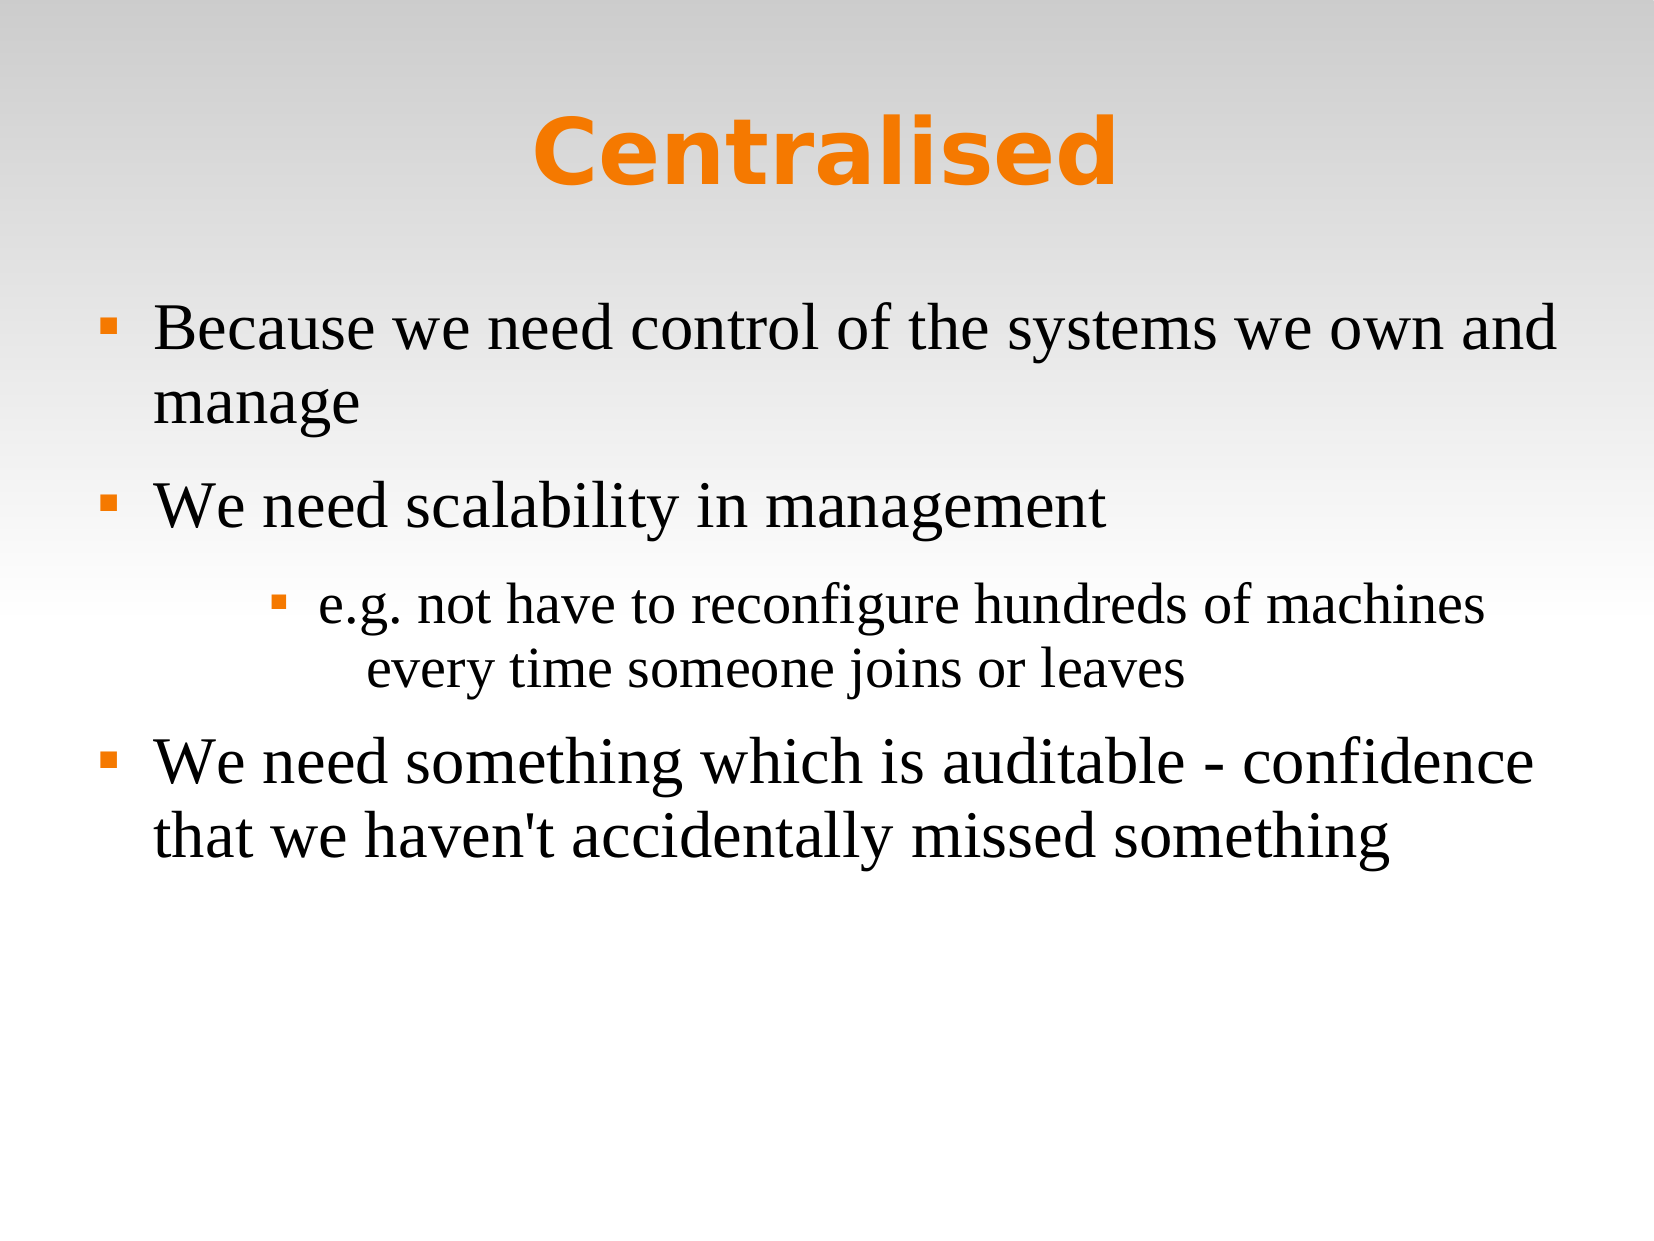

# Centralised
Because we need control of the systems we own and manage
We need scalability in management
e.g. not have to reconfigure hundreds of machines every time someone joins or leaves
We need something which is auditable - confidence that we haven't accidentally missed something